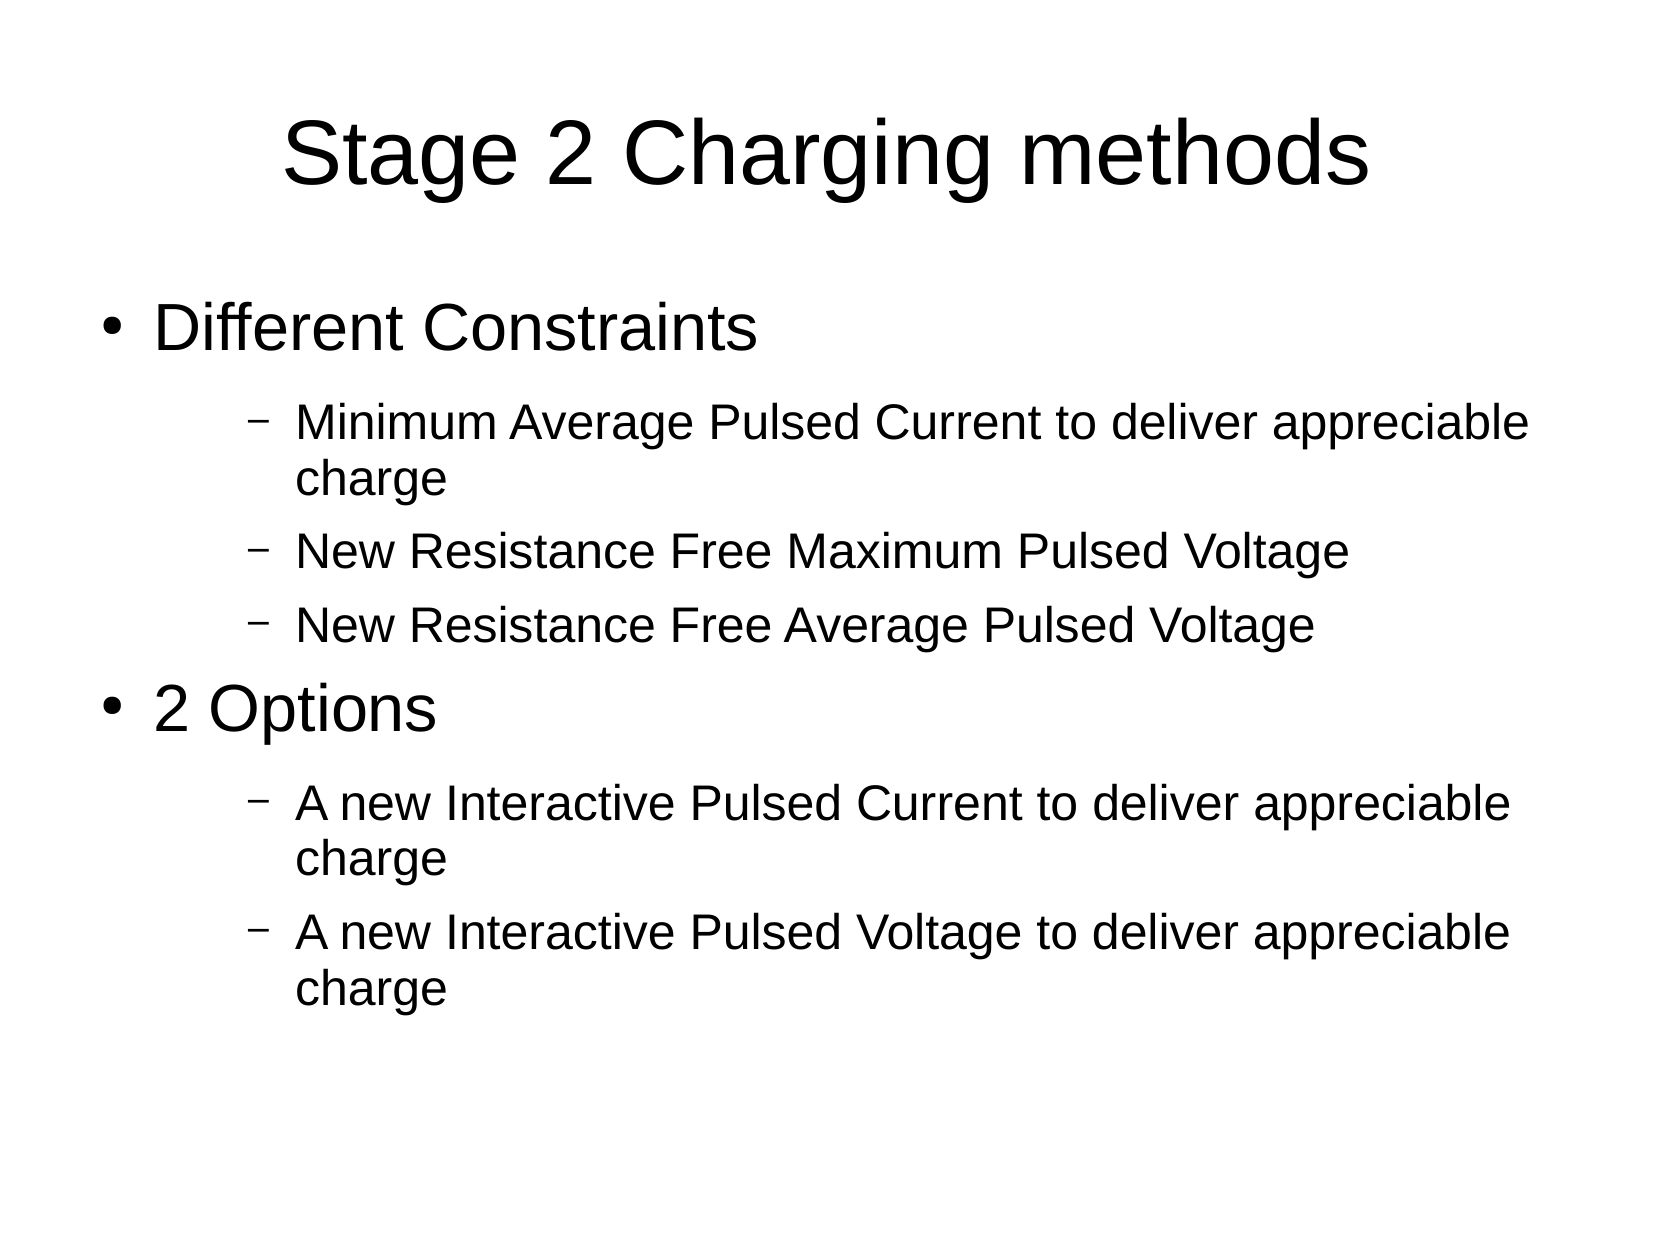

# Stage 2 Charging methods
Different Constraints
Minimum Average Pulsed Current to deliver appreciable charge
New Resistance Free Maximum Pulsed Voltage
New Resistance Free Average Pulsed Voltage
2 Options
A new Interactive Pulsed Current to deliver appreciable charge
A new Interactive Pulsed Voltage to deliver appreciable charge